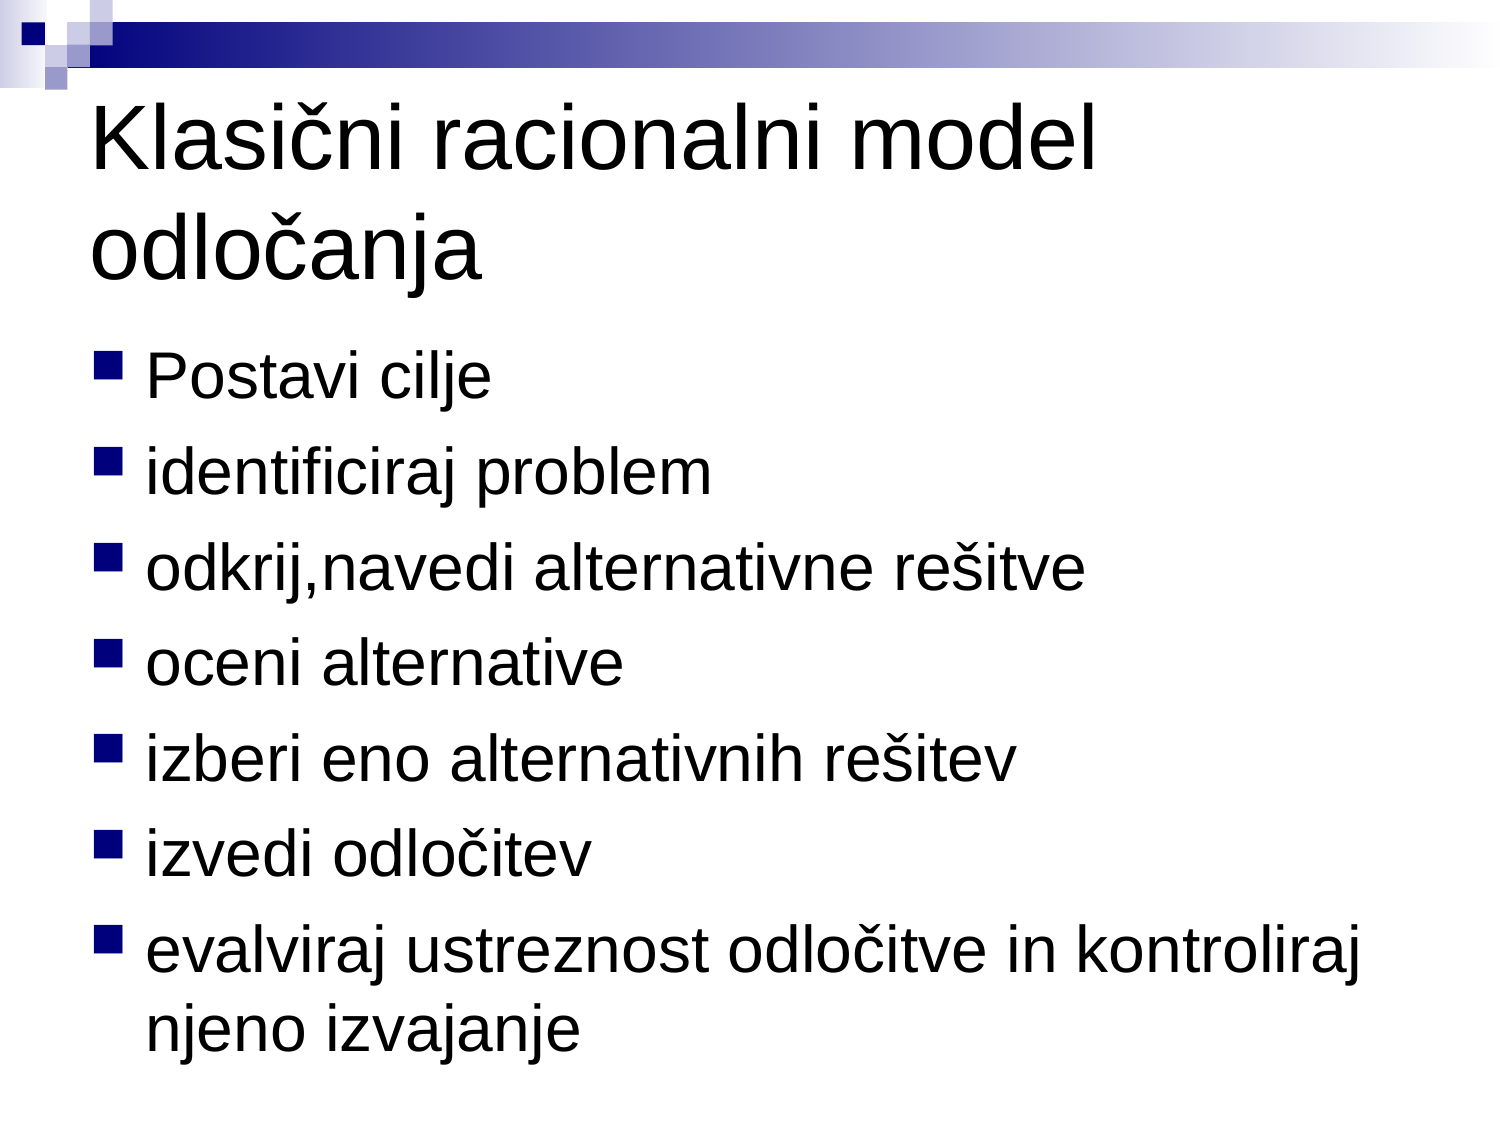

# Klasični racionalni model odločanja
Postavi cilje
identificiraj problem
odkrij,navedi alternativne rešitve
oceni alternative
izberi eno alternativnih rešitev
izvedi odločitev
evalviraj ustreznost odločitve in kontroliraj njeno izvajanje